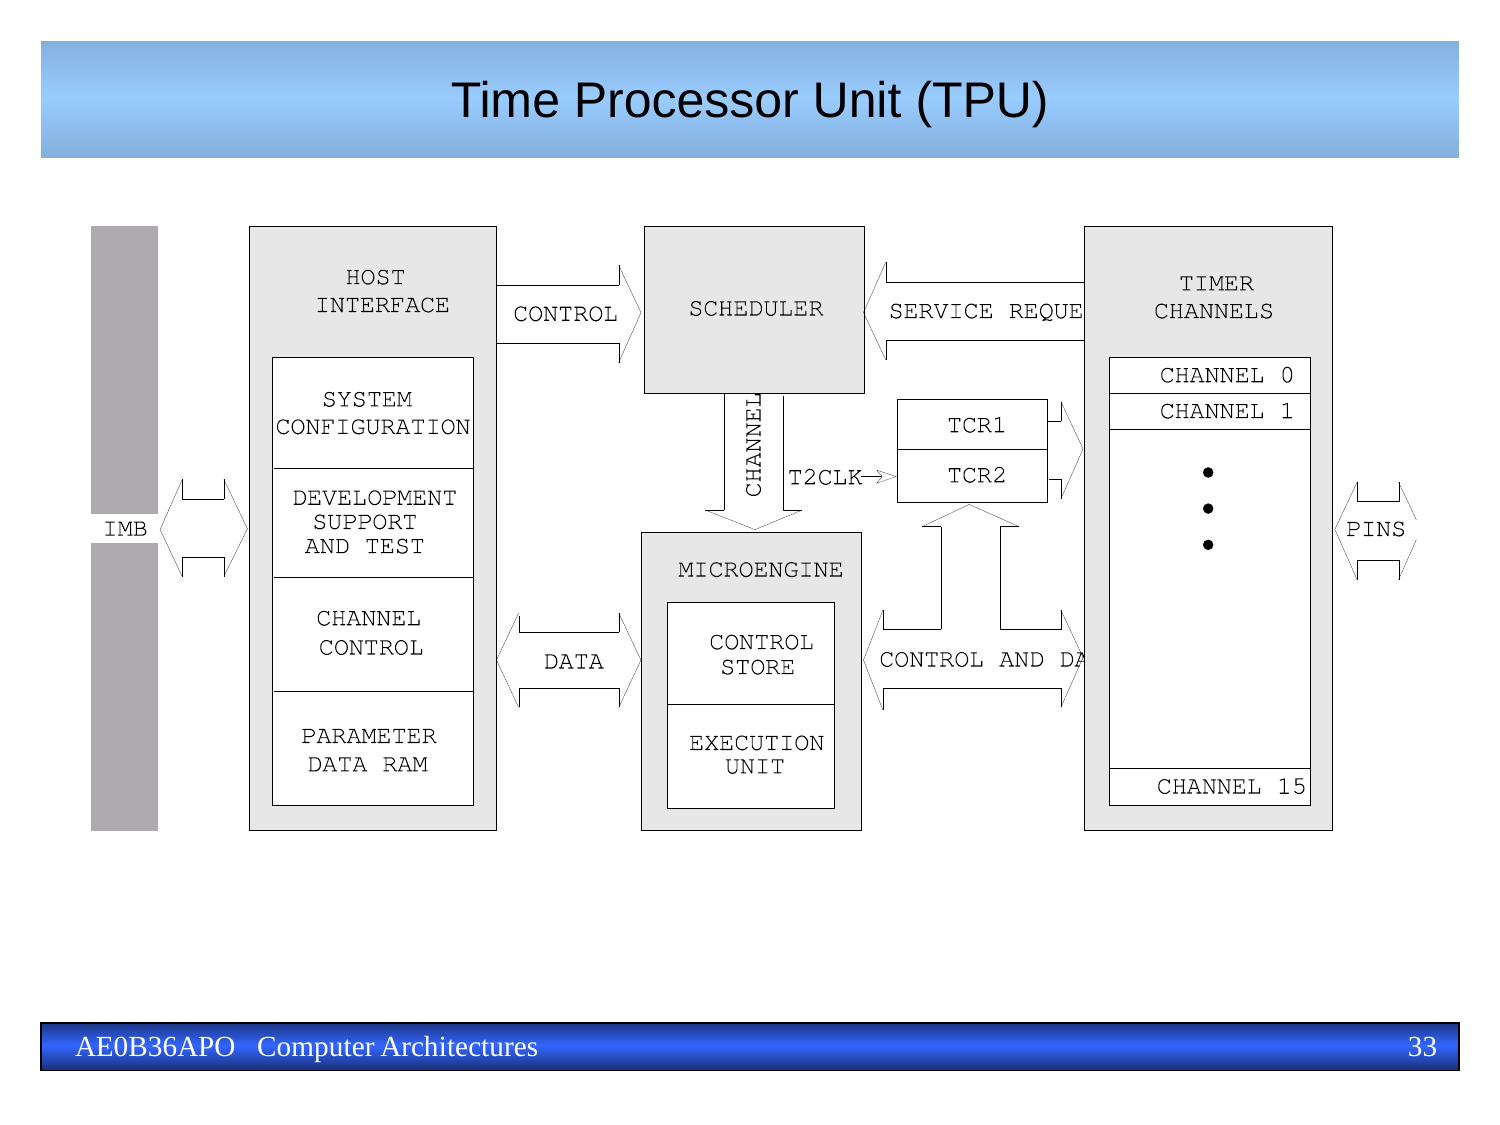

# Time Processor Unit (TPU)
AE0B36APO Computer Architectures
33